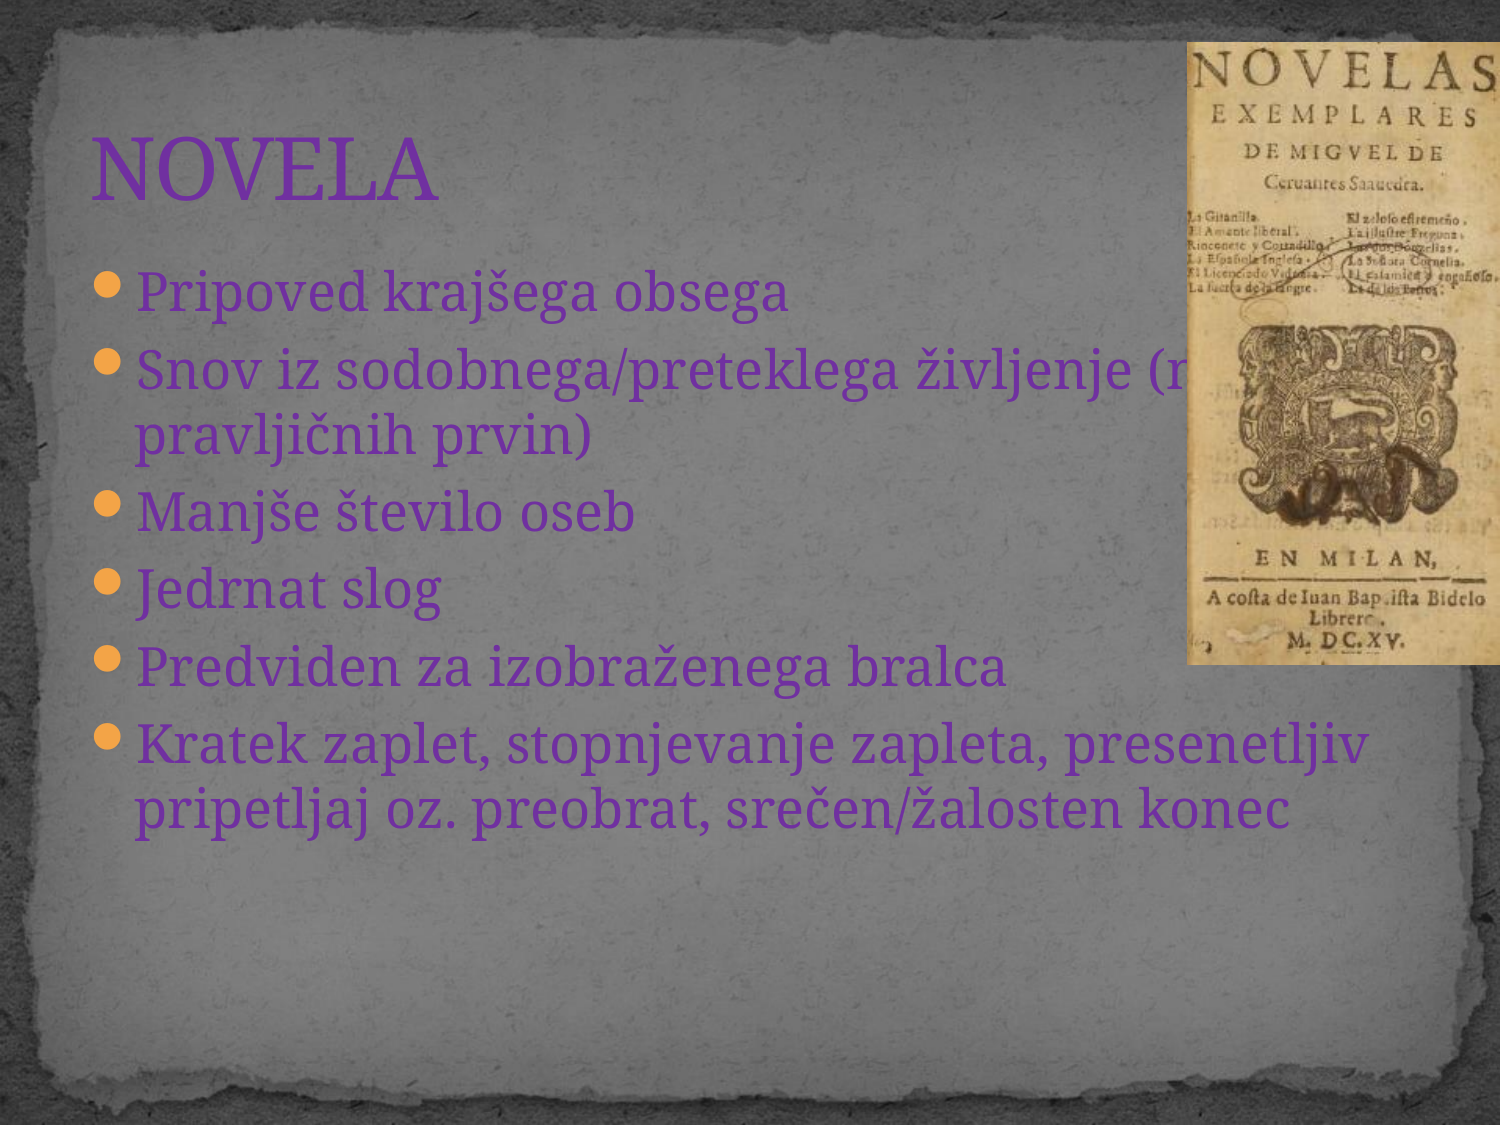

NOVELA
# Pripoved krajšega obsega
Snov iz sodobnega/preteklega življenje (nima pravljičnih prvin)
Manjše število oseb
Jedrnat slog
Predviden za izobraženega bralca
Kratek zaplet, stopnjevanje zapleta, presenetljiv pripetljaj oz. preobrat, srečen/žalosten konec